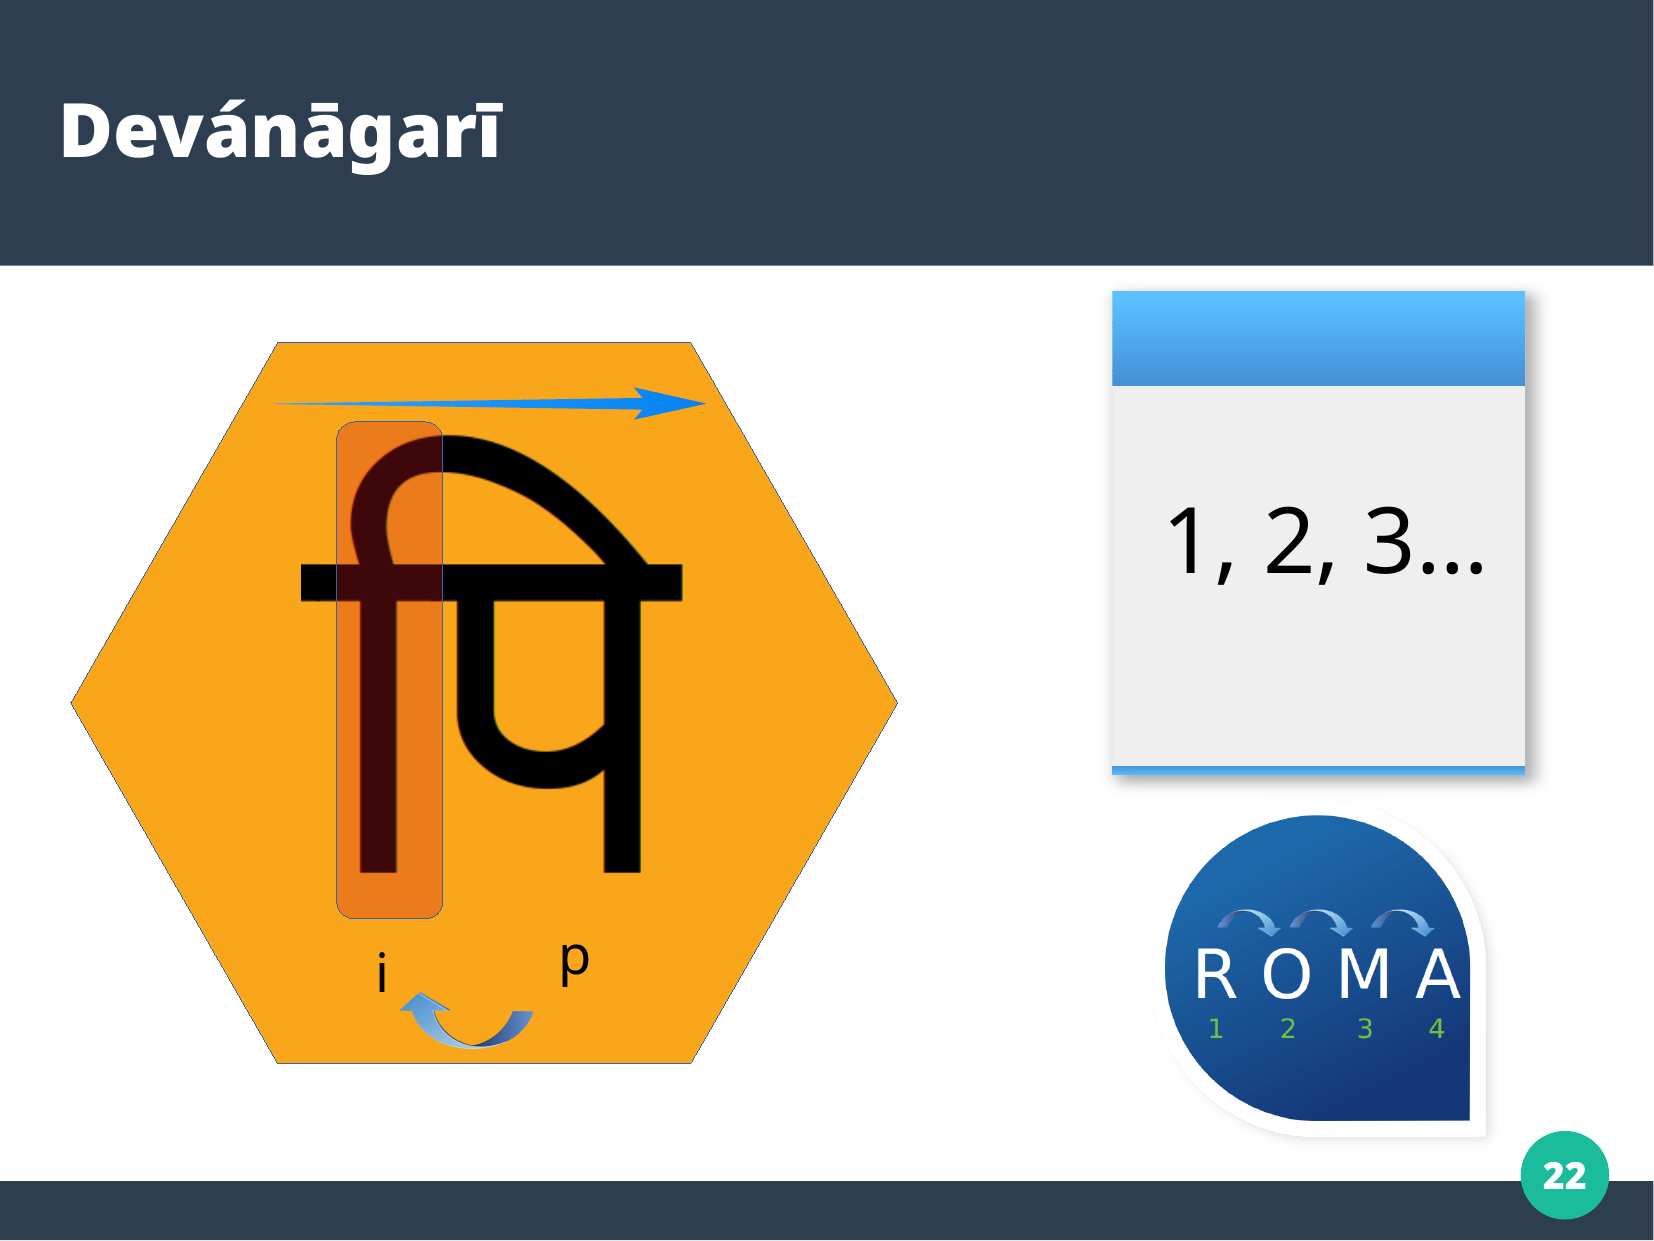

# Devánāgarī
1, 2, 3…
p
i
22